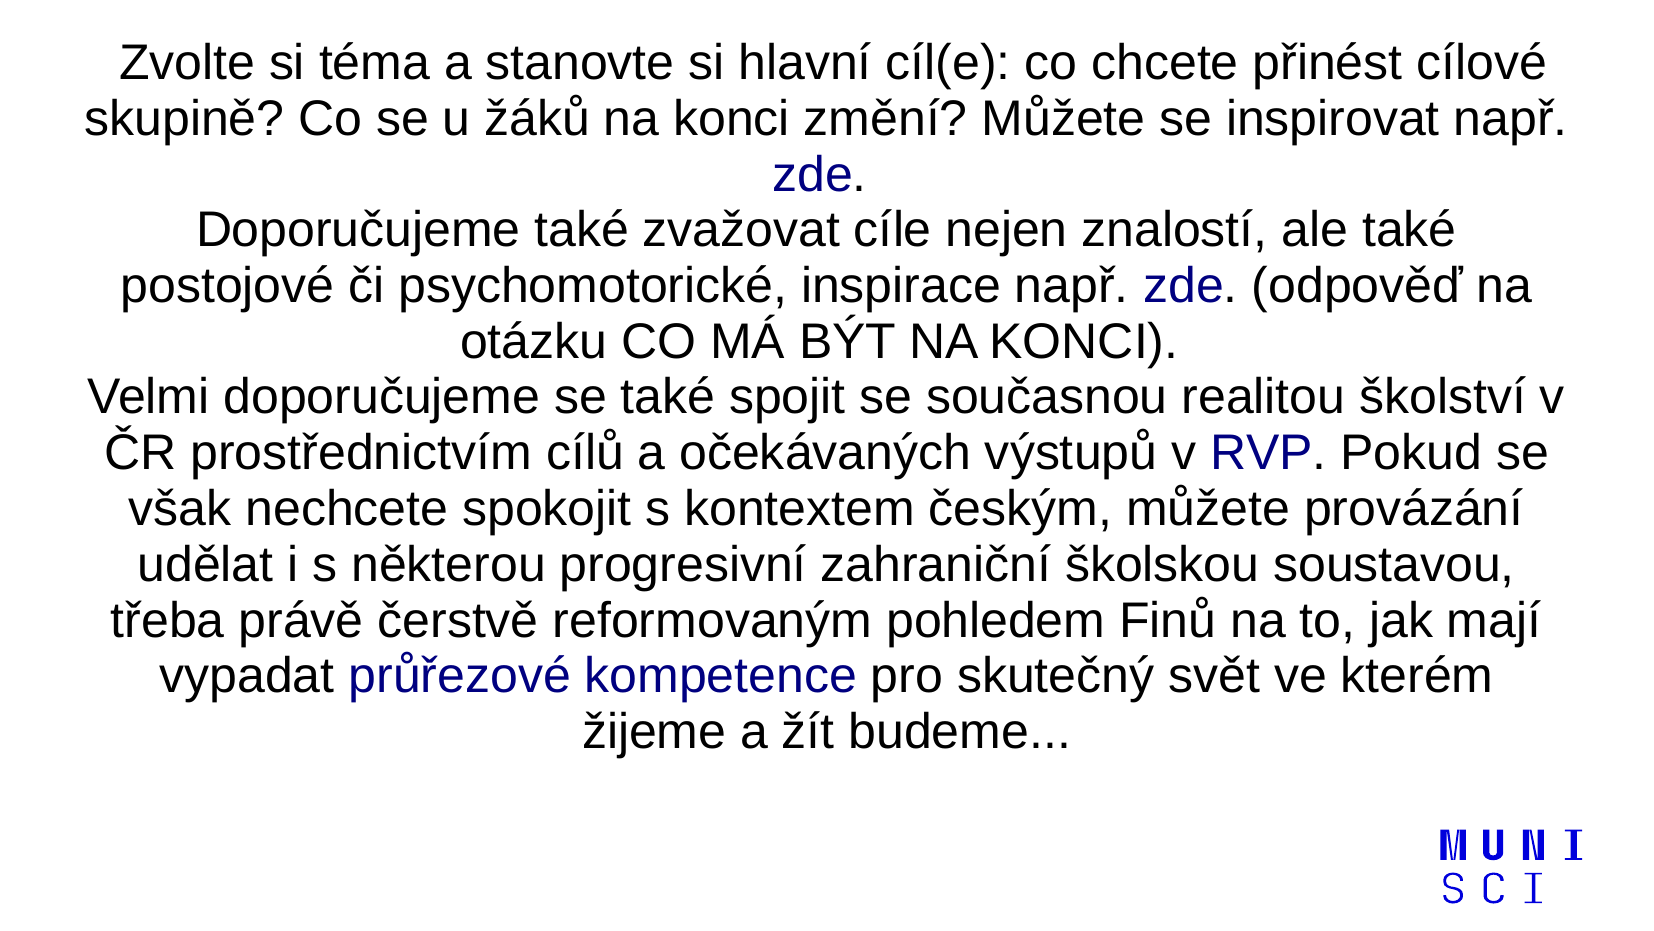

# Zvolte si téma a stanovte si hlavní cíl(e): co chcete přinést cílové skupině? Co se u žáků na konci změní? Můžete se inspirovat např. zde.
Doporučujeme také zvažovat cíle nejen znalostí, ale také postojové či psychomotorické, inspirace např. zde. (odpověď na otázku CO MÁ BÝT NA KONCI).
Velmi doporučujeme se také spojit se současnou realitou školství v ČR prostřednictvím cílů a očekávaných výstupů v RVP. Pokud se však nechcete spokojit s kontextem českým, můžete provázání udělat i s některou progresivní zahraniční školskou soustavou, třeba právě čerstvě reformovaným pohledem Finů na to, jak mají vypadat průřezové kompetence pro skutečný svět ve kterém žijeme a žít budeme...